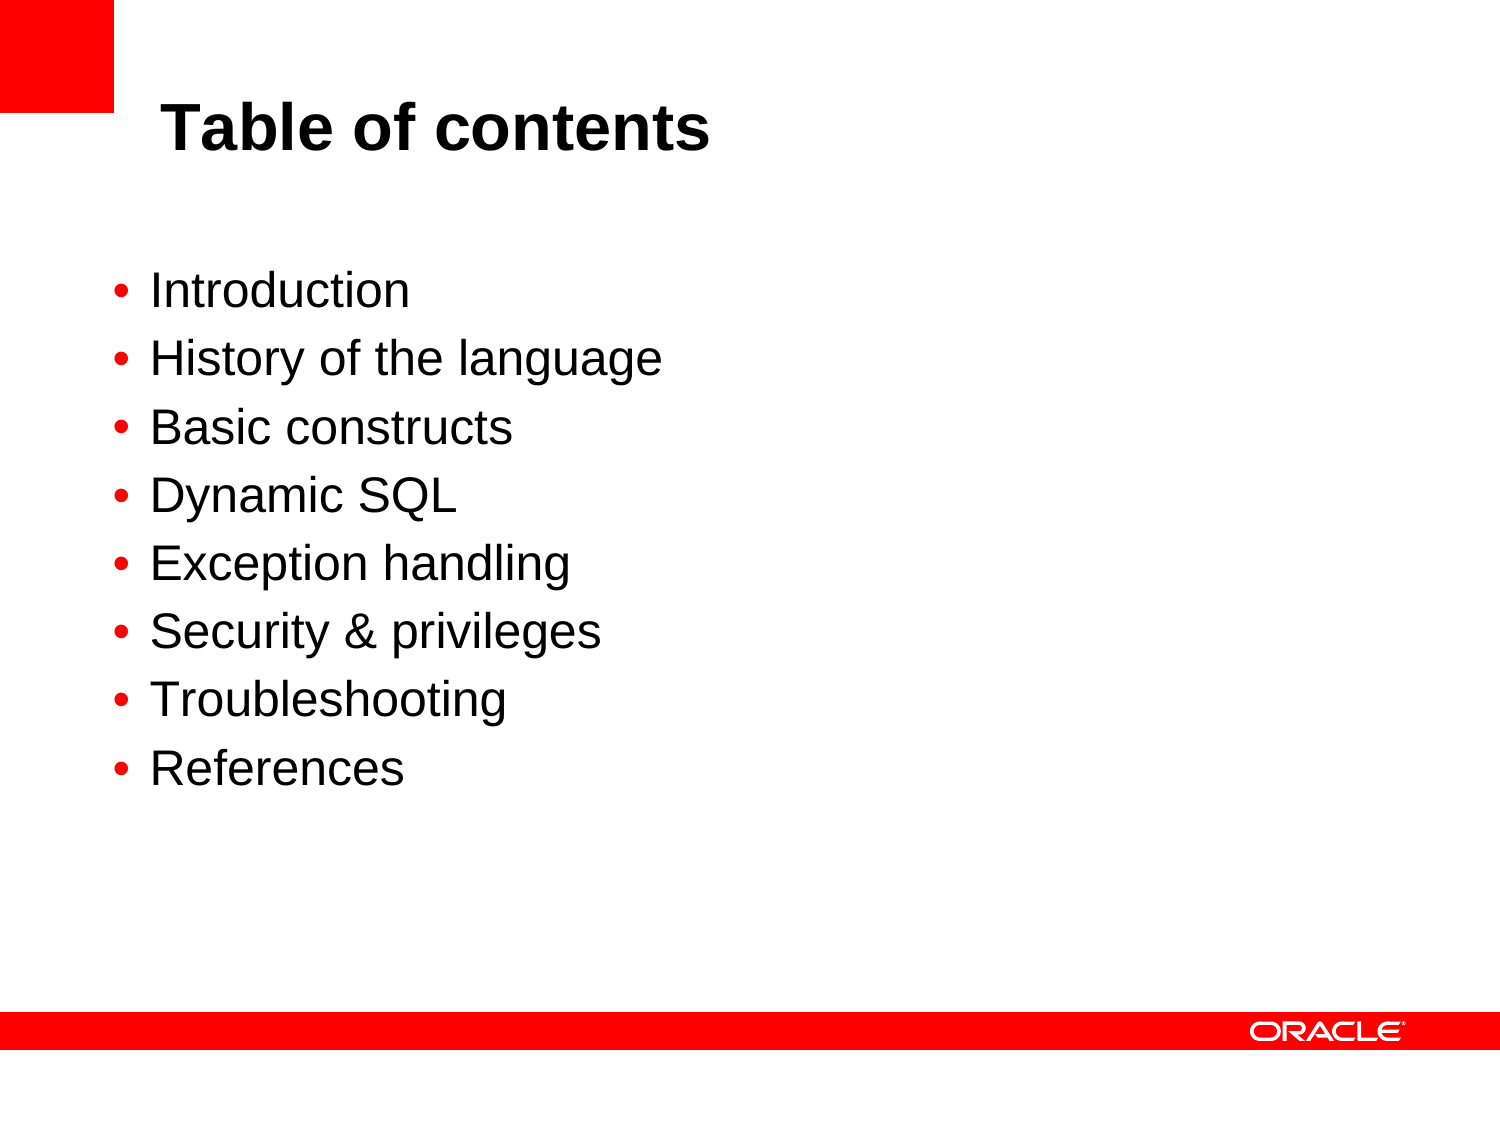

# Table of contents
Introduction
History of the language
Basic constructs
Dynamic SQL
Exception handling
Security & privileges
Troubleshooting
References